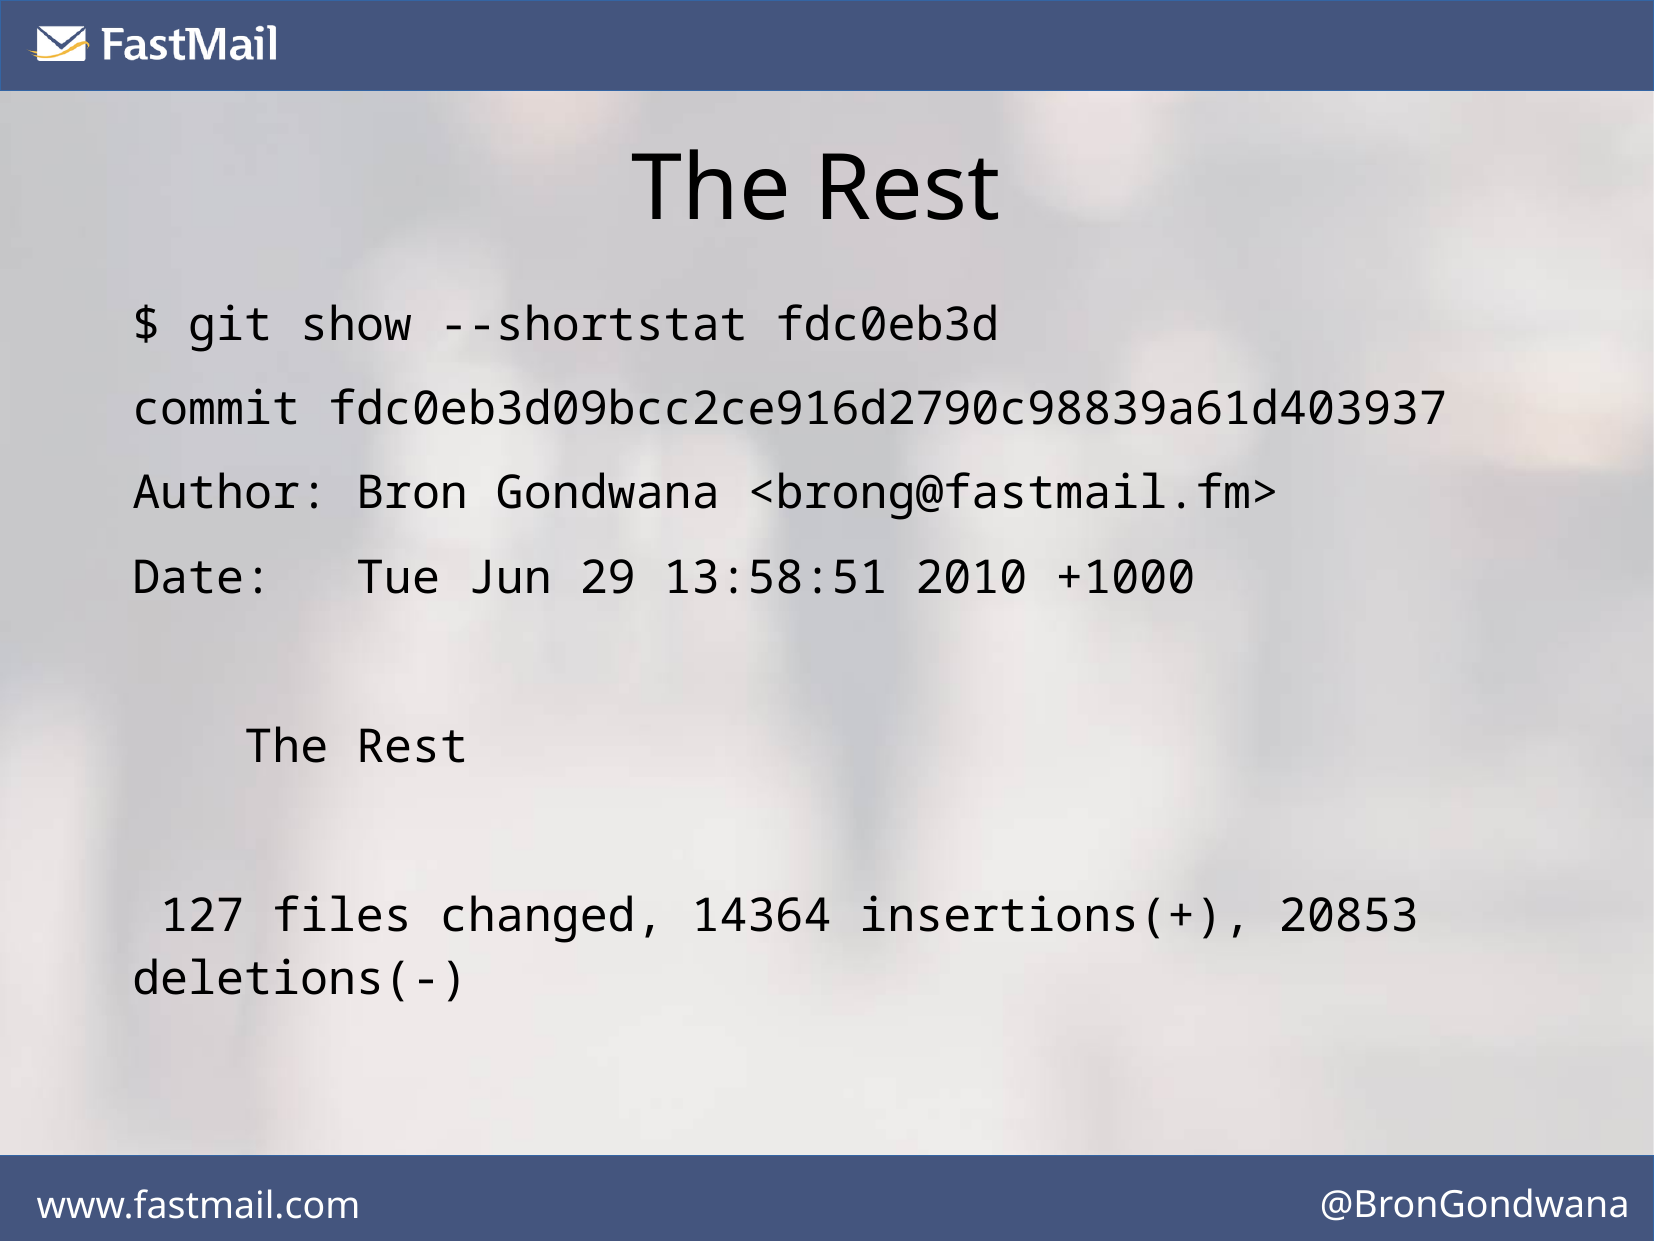

# The Rest
$ git show --shortstat fdc0eb3d
commit fdc0eb3d09bcc2ce916d2790c98839a61d403937
Author: Bron Gondwana <brong@fastmail.fm>
Date: Tue Jun 29 13:58:51 2010 +1000
 The Rest
 127 files changed, 14364 insertions(+), 20853 deletions(-)